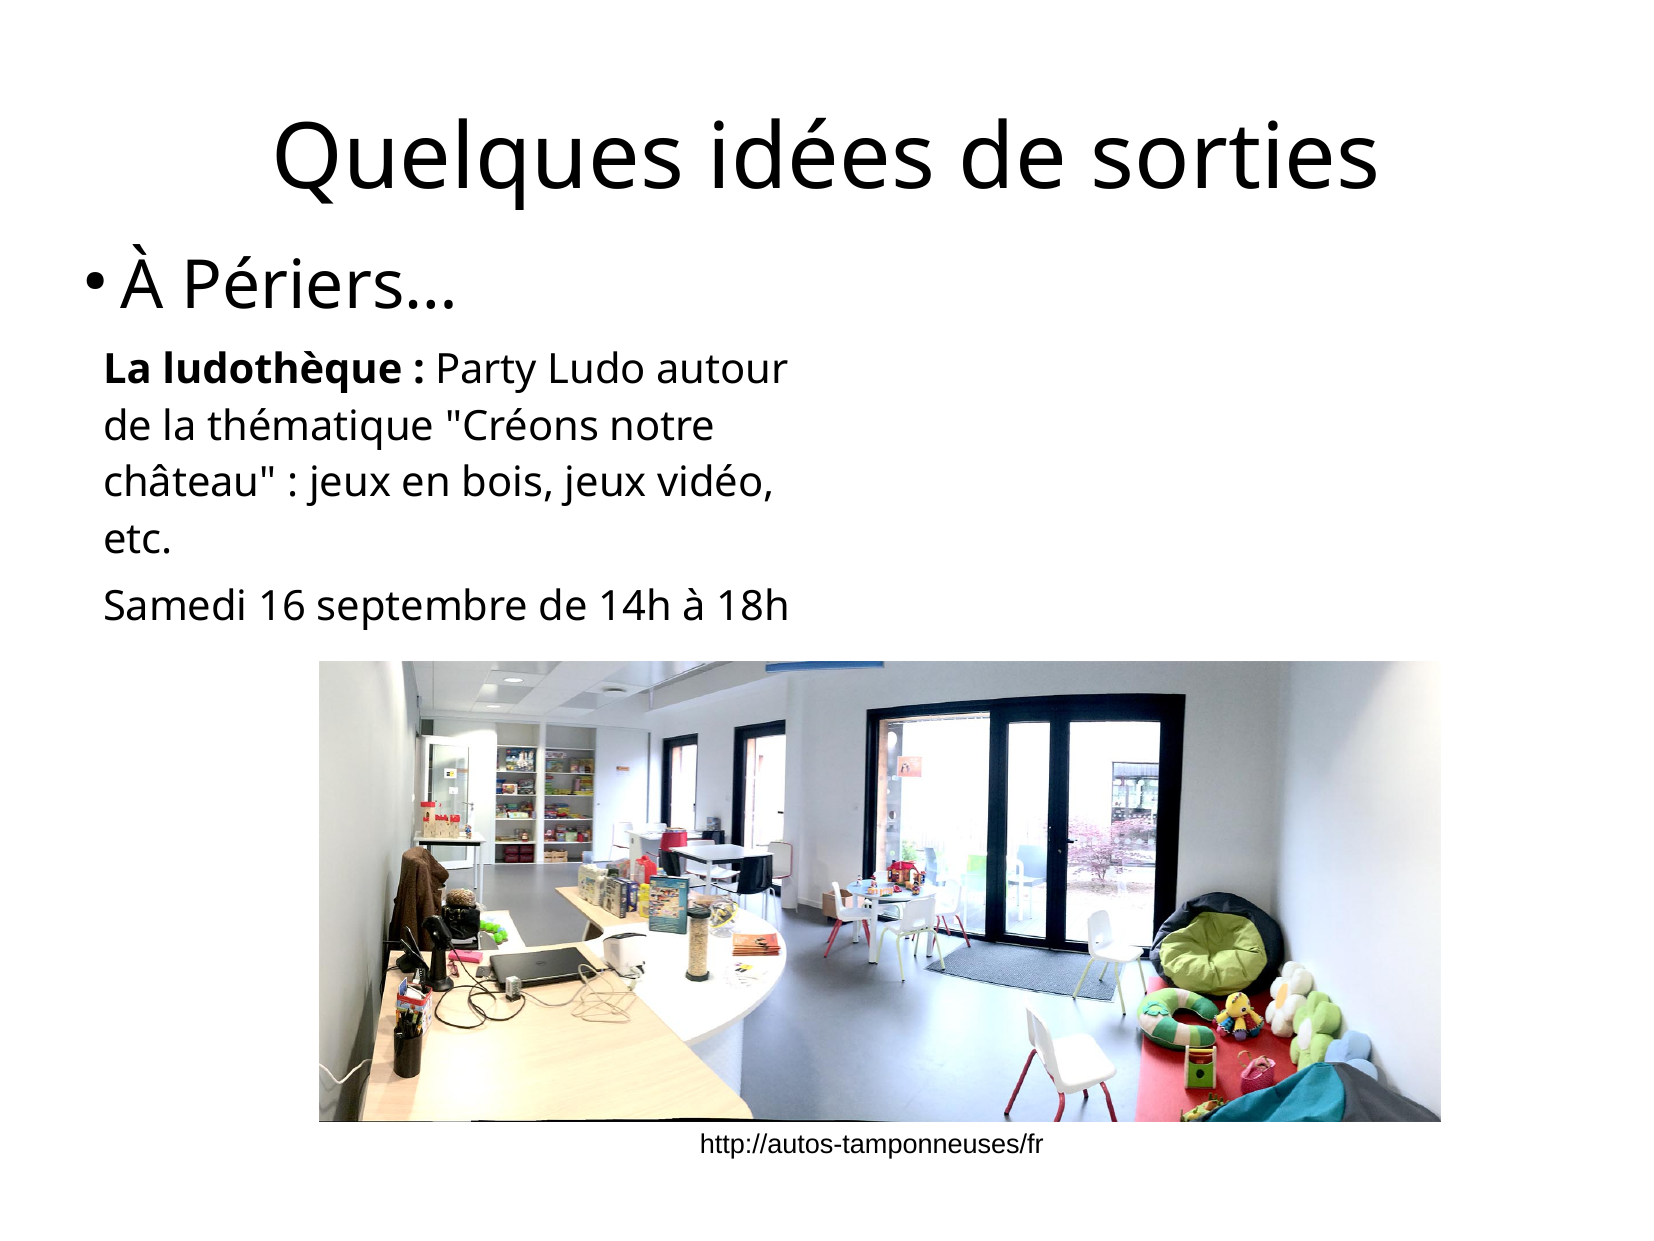

# Quelques idées de sorties
 À Périers…
La ludothèque : Party Ludo autour de la thématique "Créons notre château" : jeux en bois, jeux vidéo, etc.
Samedi 16 septembre de 14h à 18h
http://autos-tamponneuses/fr